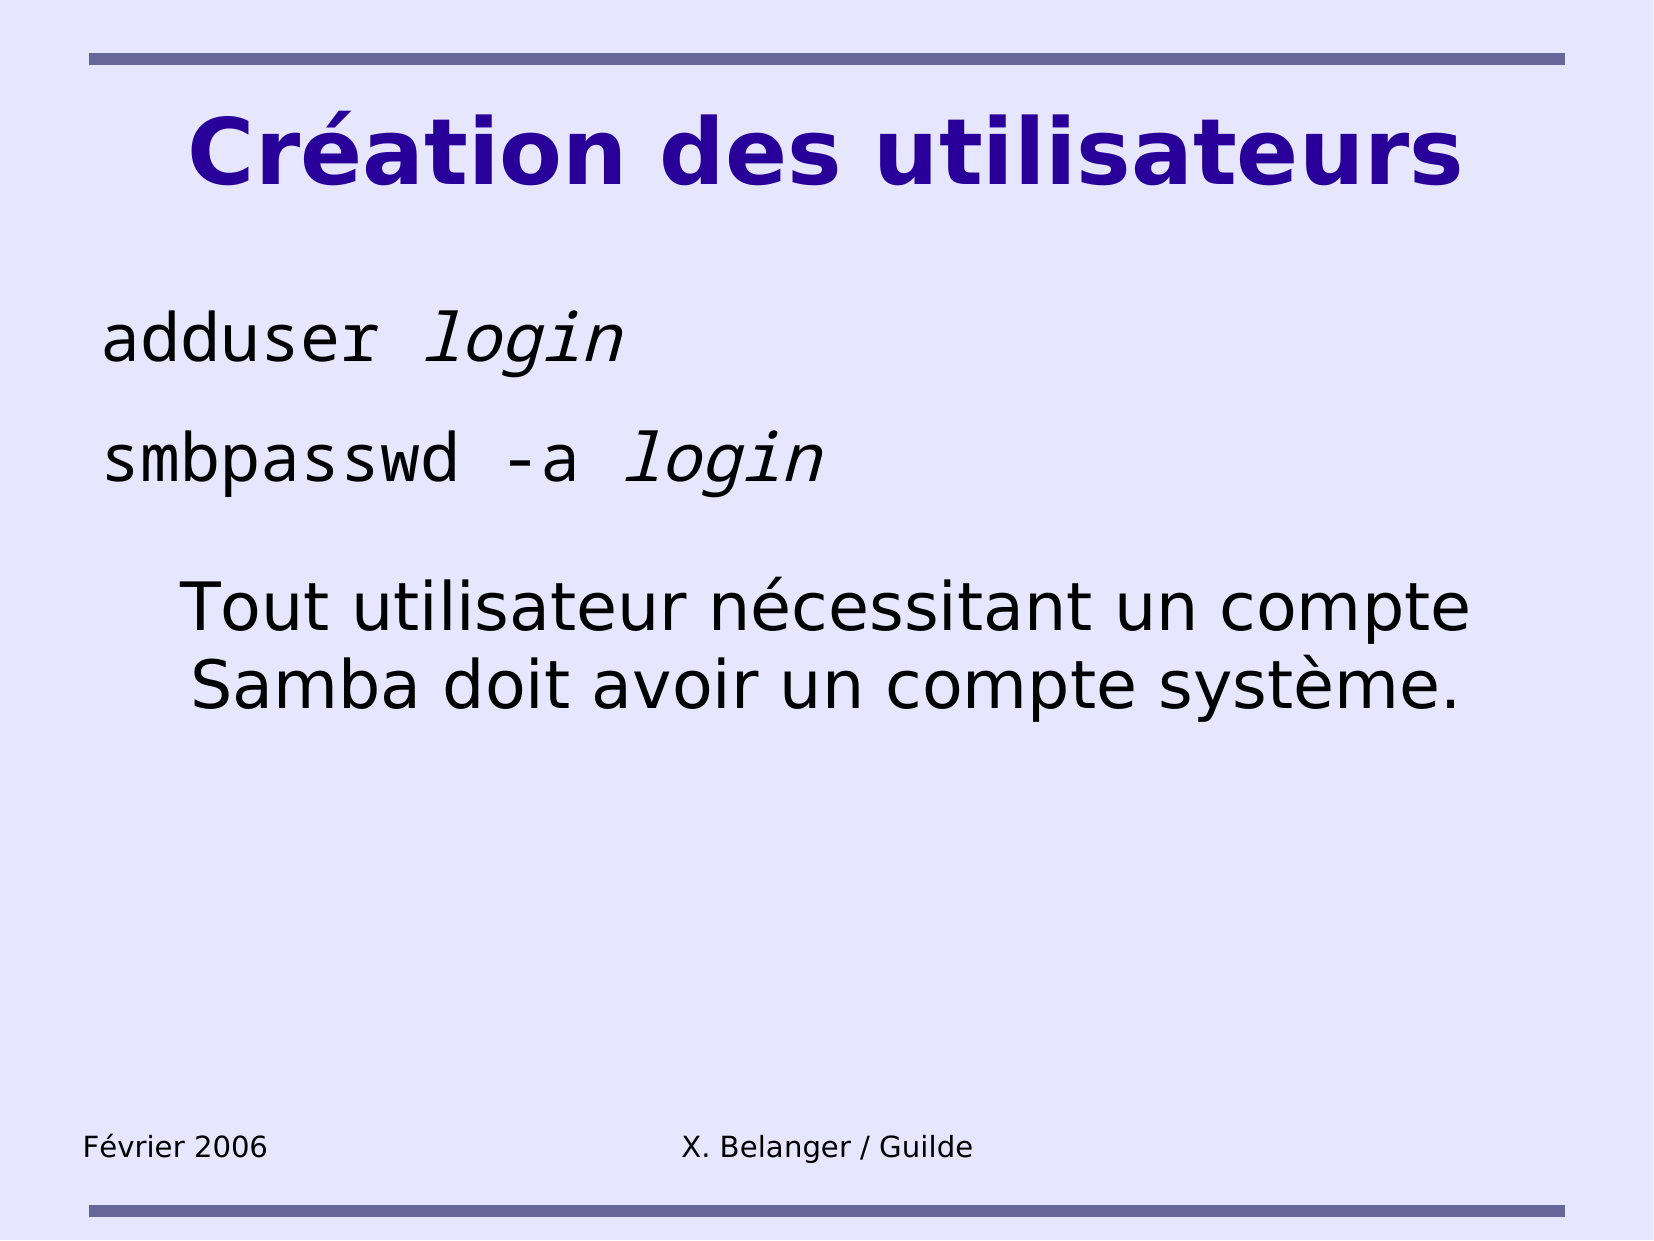

# Création des utilisateurs
adduser login
smbpasswd -a login
Tout utilisateur nécessitant un compte Samba doit avoir un compte système.